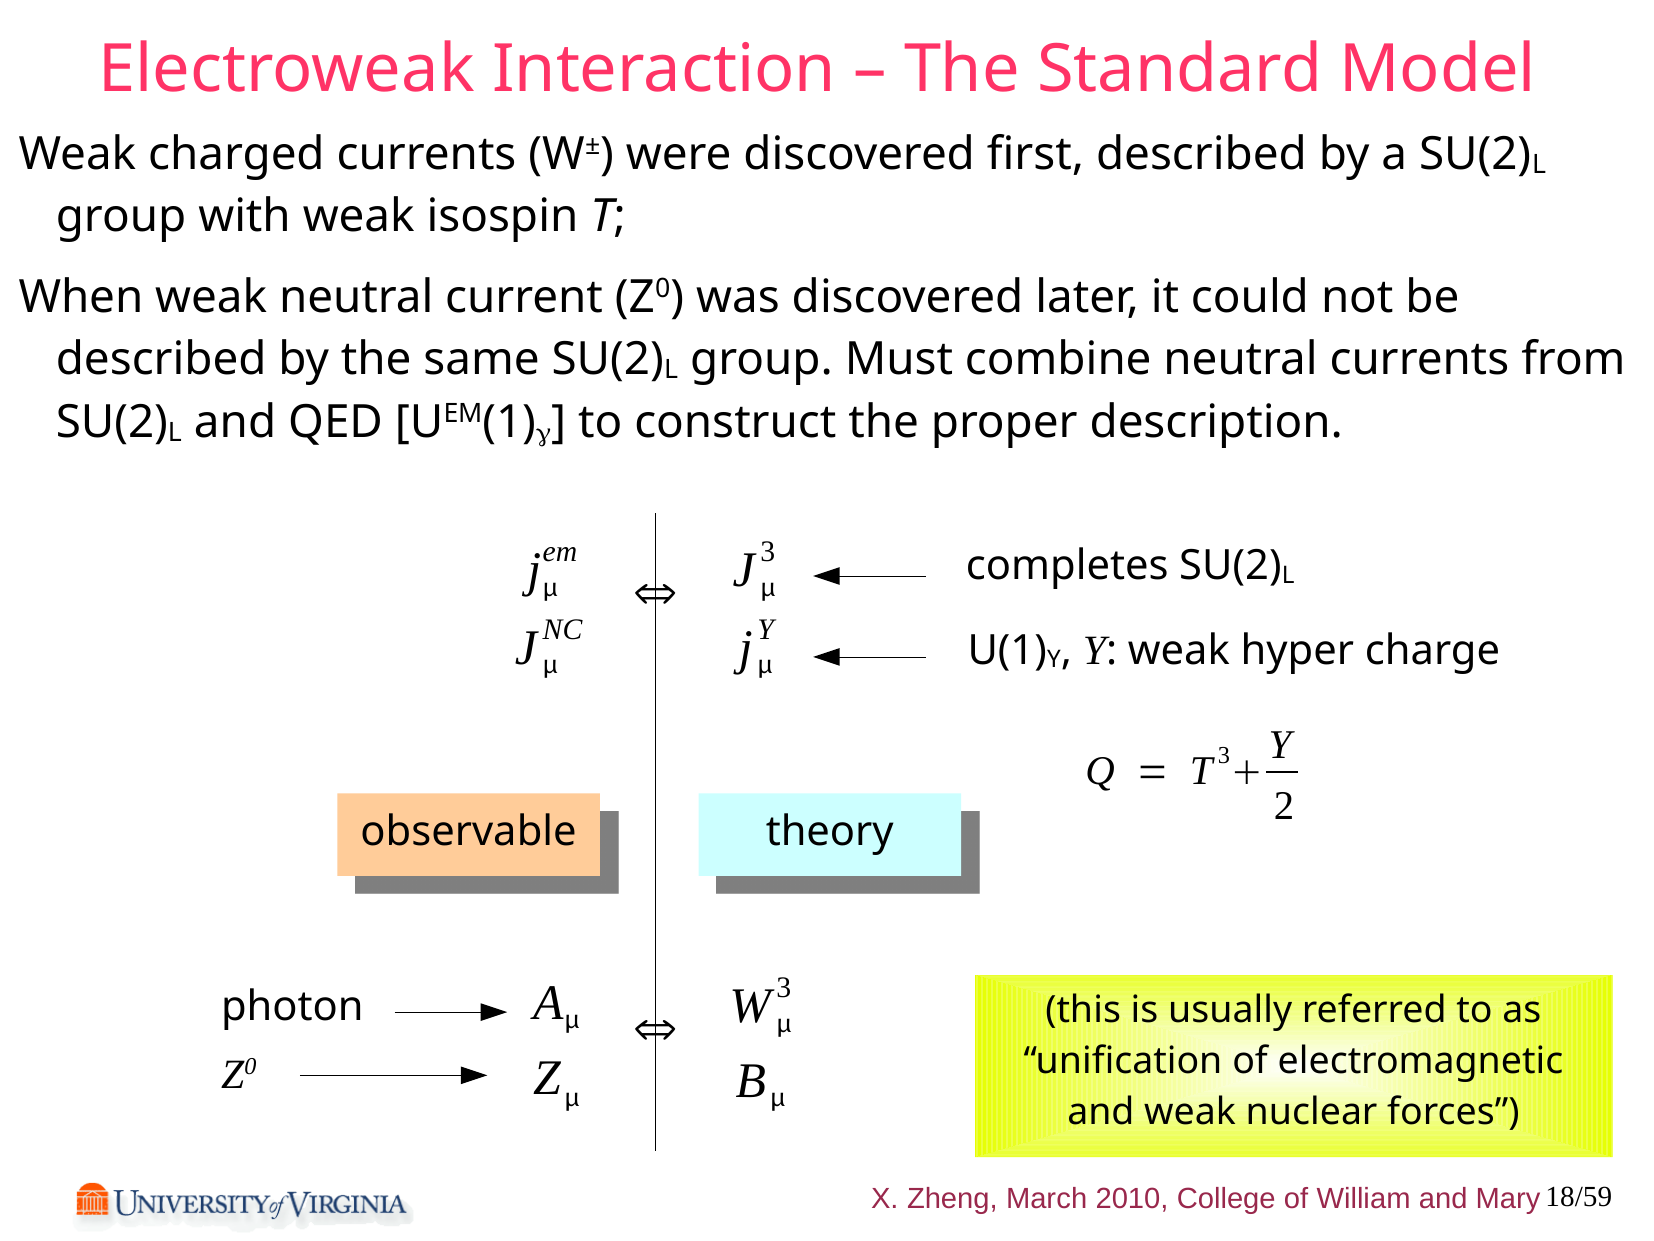

# Electroweak Interaction – The Standard Model
Weak charged currents (W±) were discovered first, described by a SU(2)L group with weak isospin T;
When weak neutral current (Z0) was discovered later, it could not be described by the same SU(2)L group. Must combine neutral currents from SU(2)L and QED [UEM(1)g] to construct the proper description.
completes SU(2)L
U(1)Y, Y: weak hyper charge
observable
theory
photon
(this is usually referred to as “unification of electromagnetic and weak nuclear forces”)
Z0